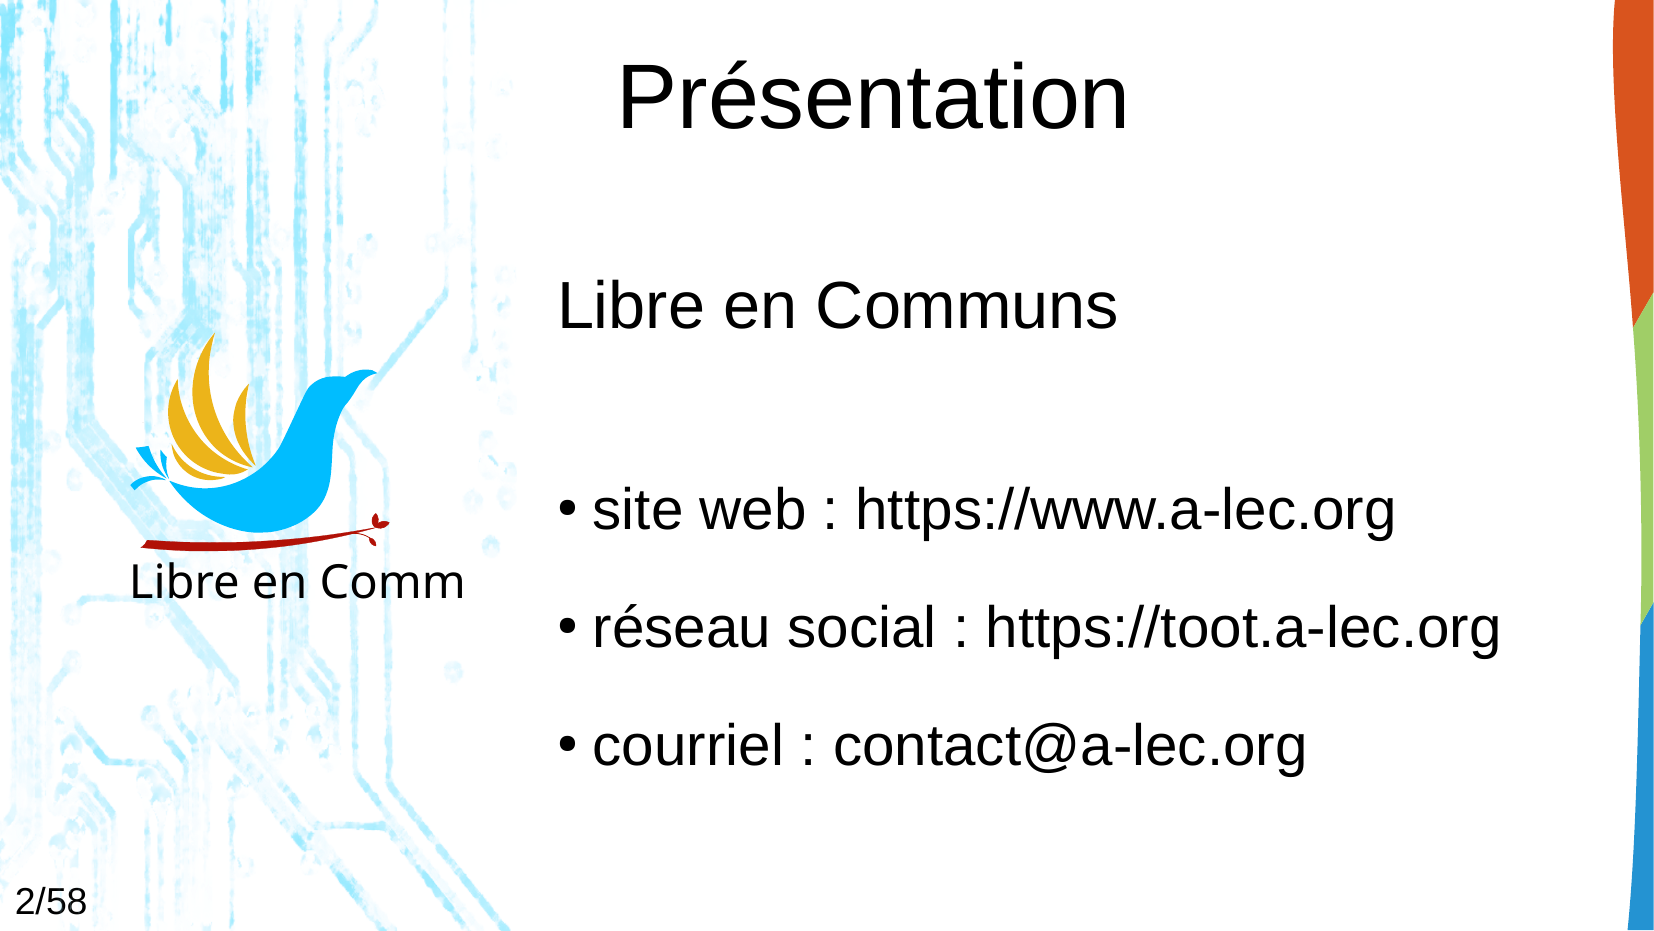

# Présentation
Libre en Communs
site web : https://www.a-lec.org
réseau social : https://toot.a-lec.org
courriel : contact@a-lec.org